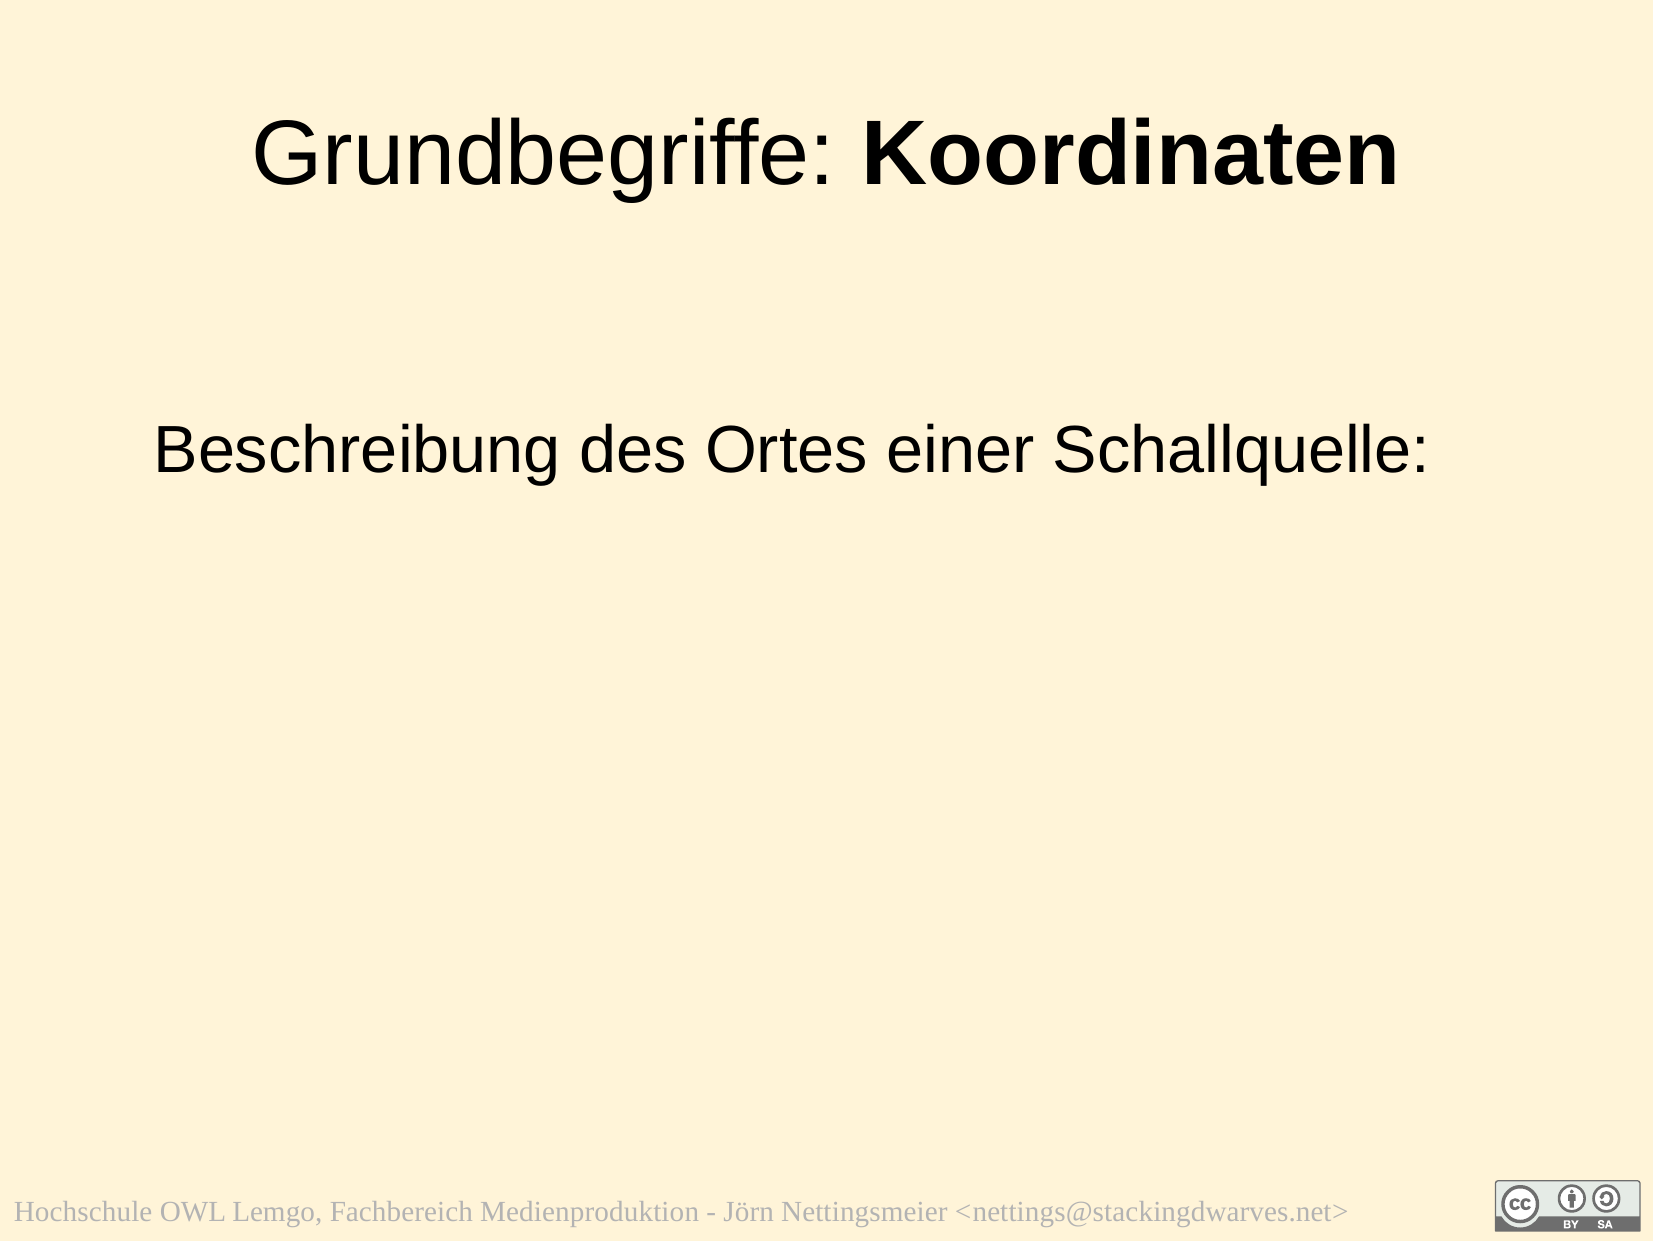

# Grundbegriffe: Koordinaten
Beschreibung des Ortes einer Schallquelle: